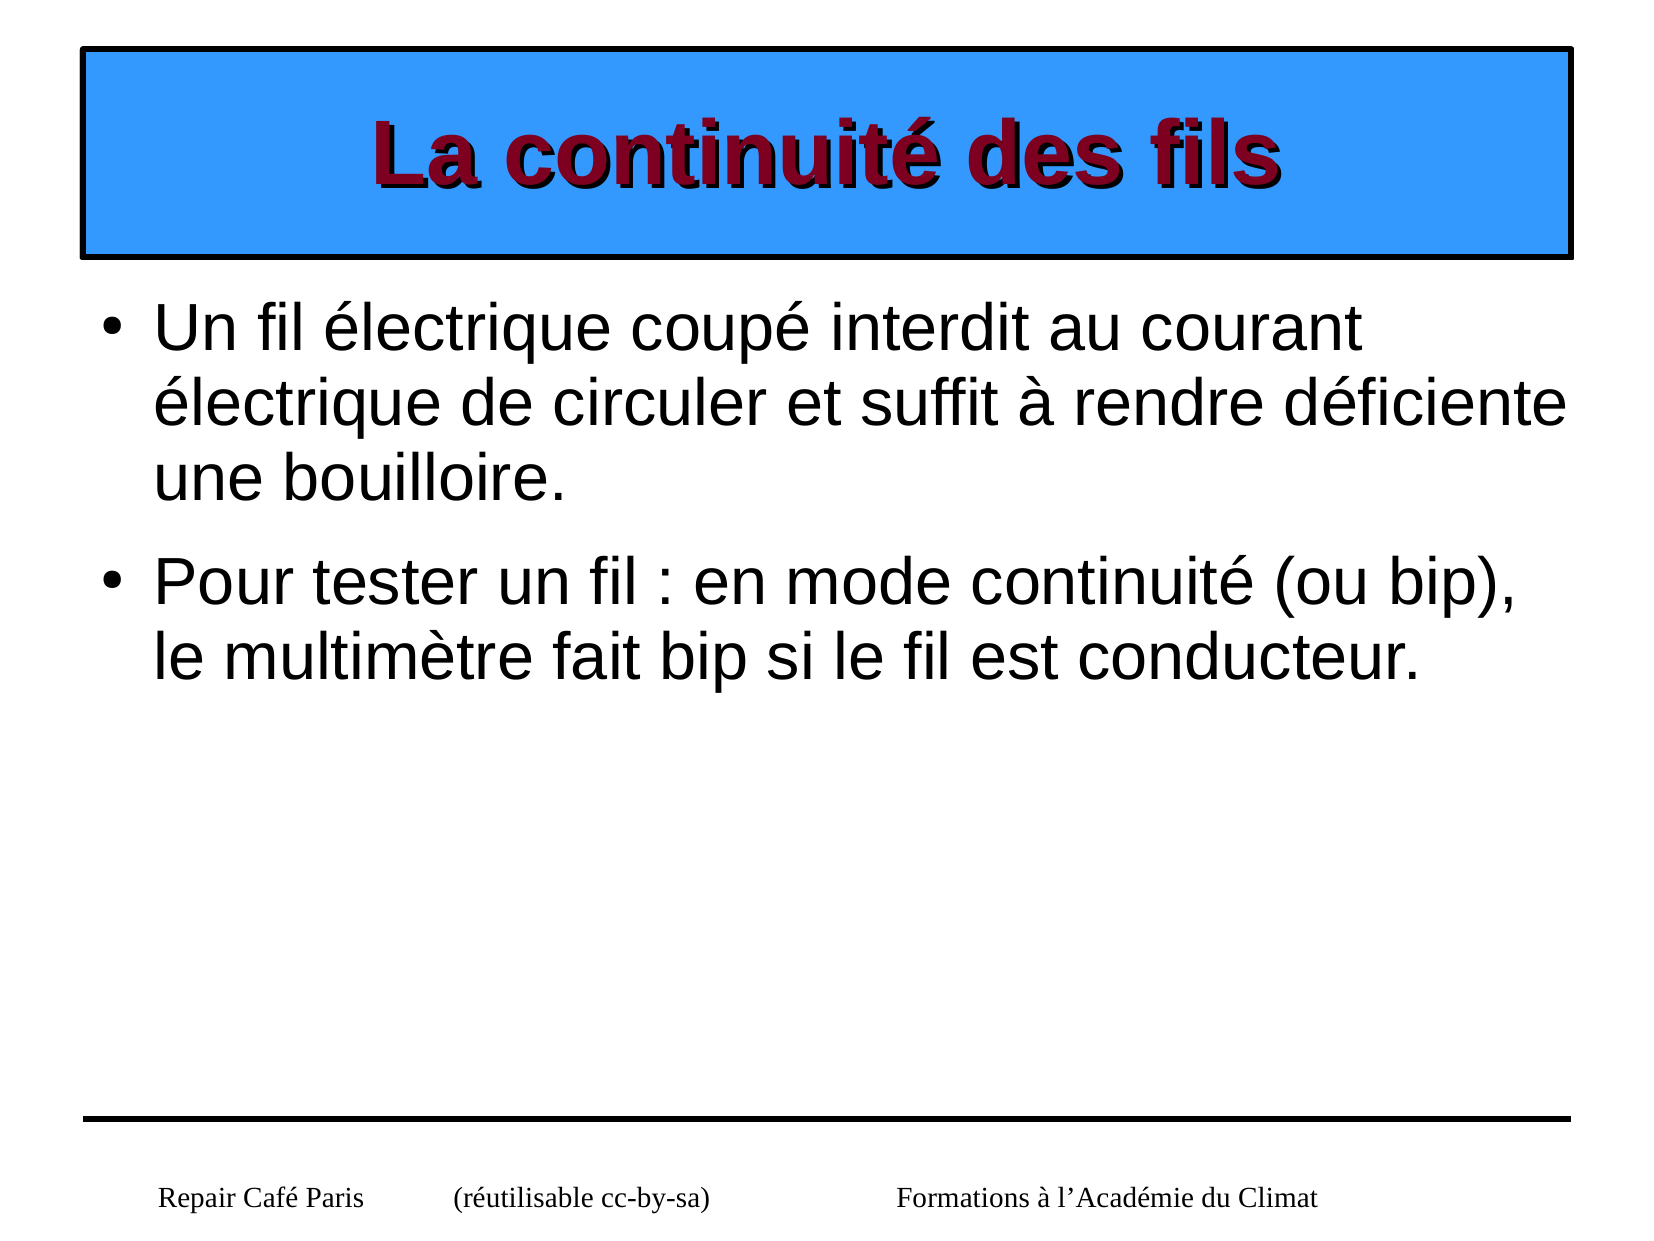

# La continuité des fils
Un fil électrique coupé interdit au courant électrique de circuler et suffit à rendre déficiente une bouilloire.
Pour tester un fil : en mode continuité (ou bip), le multimètre fait bip si le fil est conducteur.